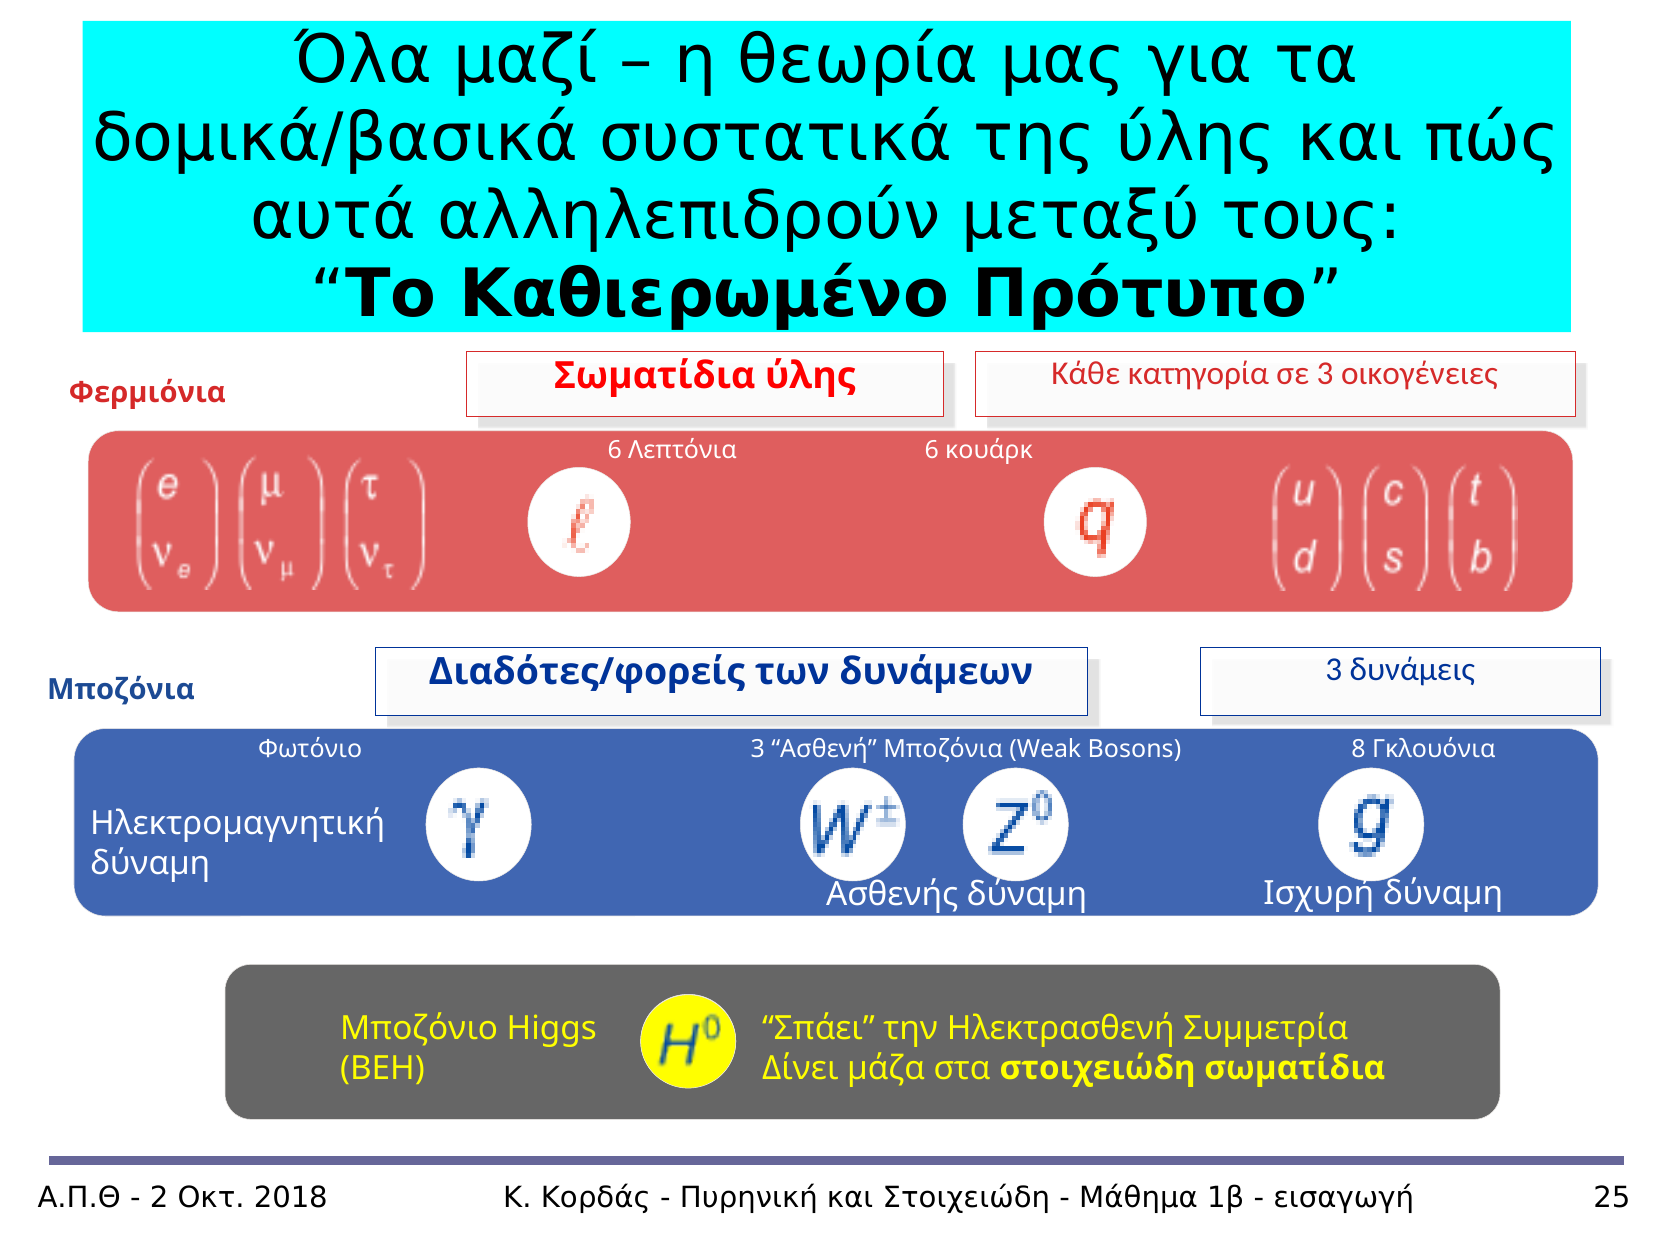

# Όλα μαζί – η θεωρία μας για τα δομικά/βασικά συστατικά της ύλης και πώς αυτά αλληλεπιδρούν μεταξύ τους: “Το Καθιερωμένο Πρότυπο”
Σωματίδια ύλης
Κάθε κατηγορία σε 3 οικογένειες
Φερμιόνια
6 Λεπτόνια
6 κουάρκ
Διαδότες/φορείς των δυνάμεων
3 δυνάμεις
Μποζόνια
Φωτόνιο
3 “Ασθενή” Μποζόνια (Weak Bosons)
8 Γκλουόνια
Ηλεκτρομαγνητική
δύναμη
Ισχυρή δύναμη
Ασθενής δύναμη
Μποζόνιο Higgs (BEH)
“Σπάει” την Ηλεκτρασθενή Συμμετρία
Δίνει μάζα στα στοιχειώδη σωματίδια
Α.Π.Θ - 2 Οκτ. 2018
Κ. Κορδάς - Πυρηνική και Στοιχειώδη - Μάθημα 1β - εισαγωγή
25